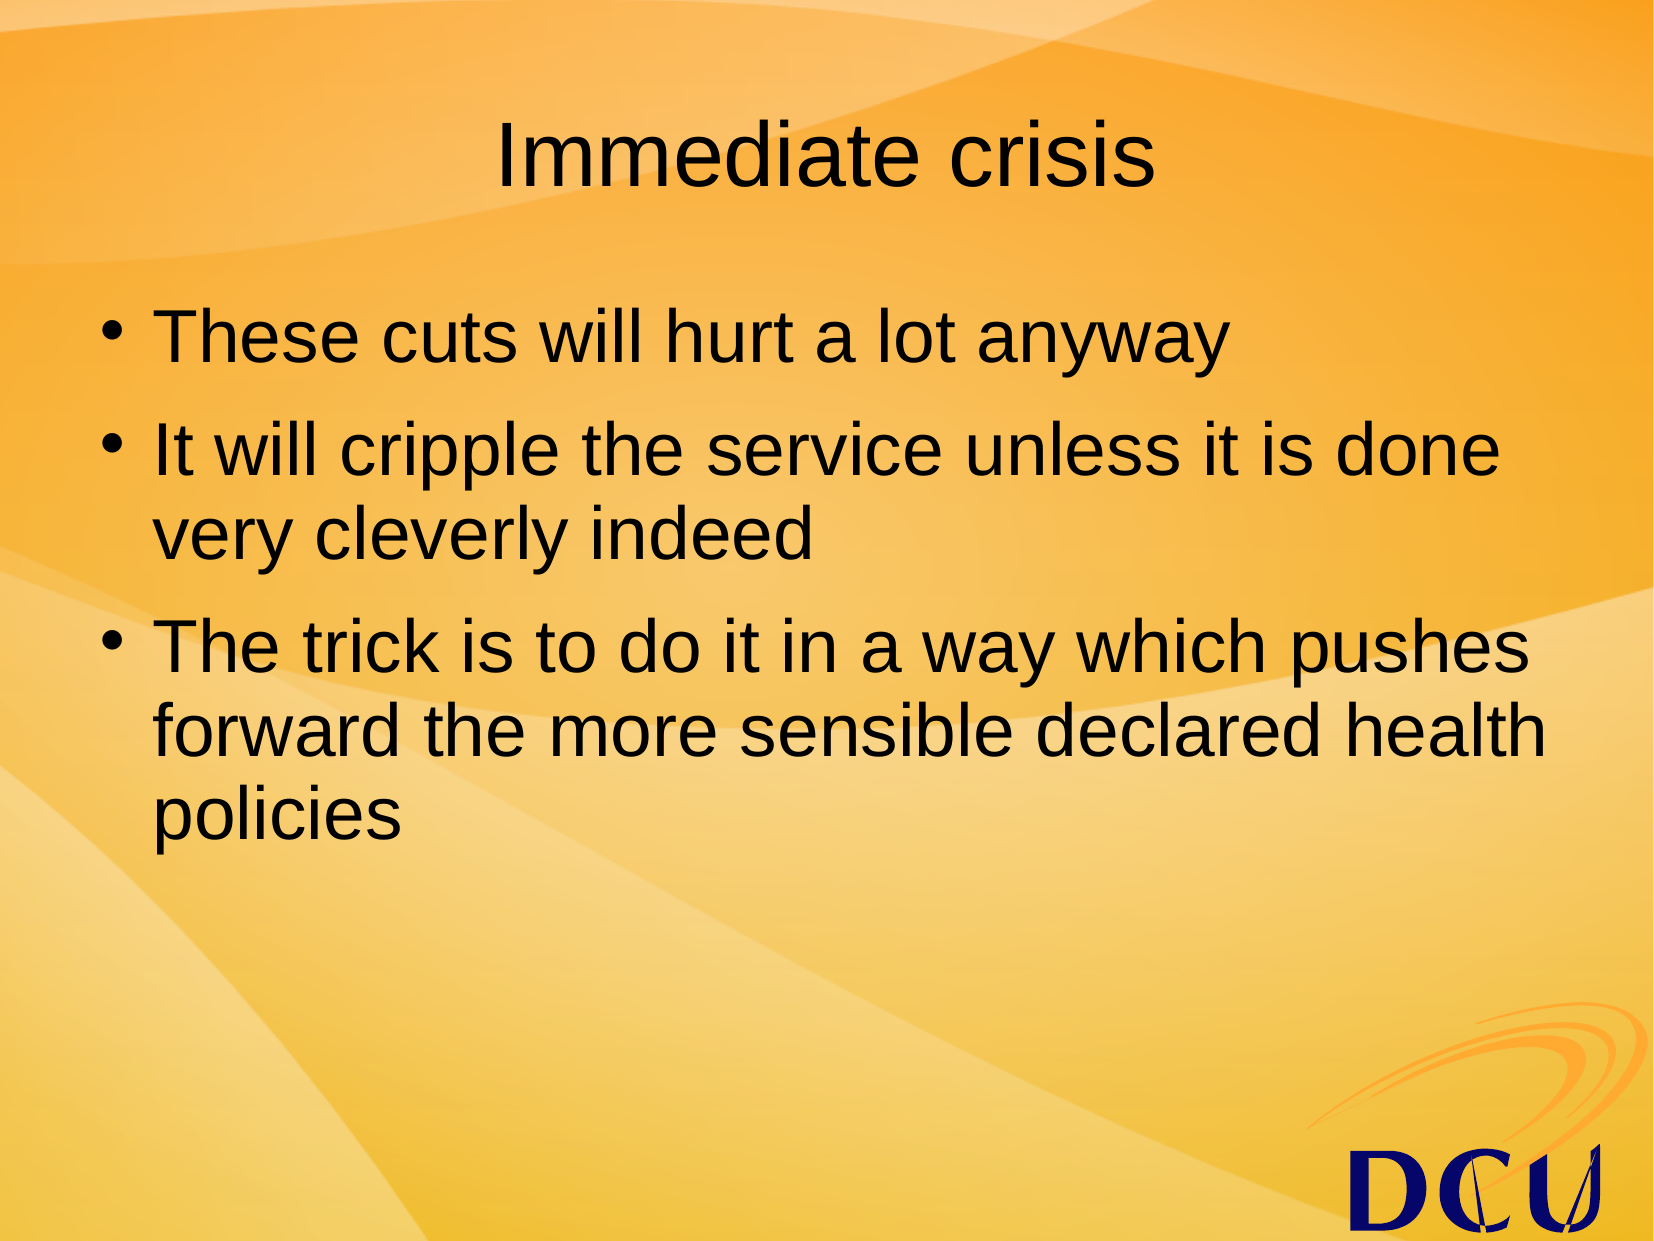

# Immediate crisis
These cuts will hurt a lot anyway
It will cripple the service unless it is done very cleverly indeed
The trick is to do it in a way which pushes forward the more sensible declared health policies